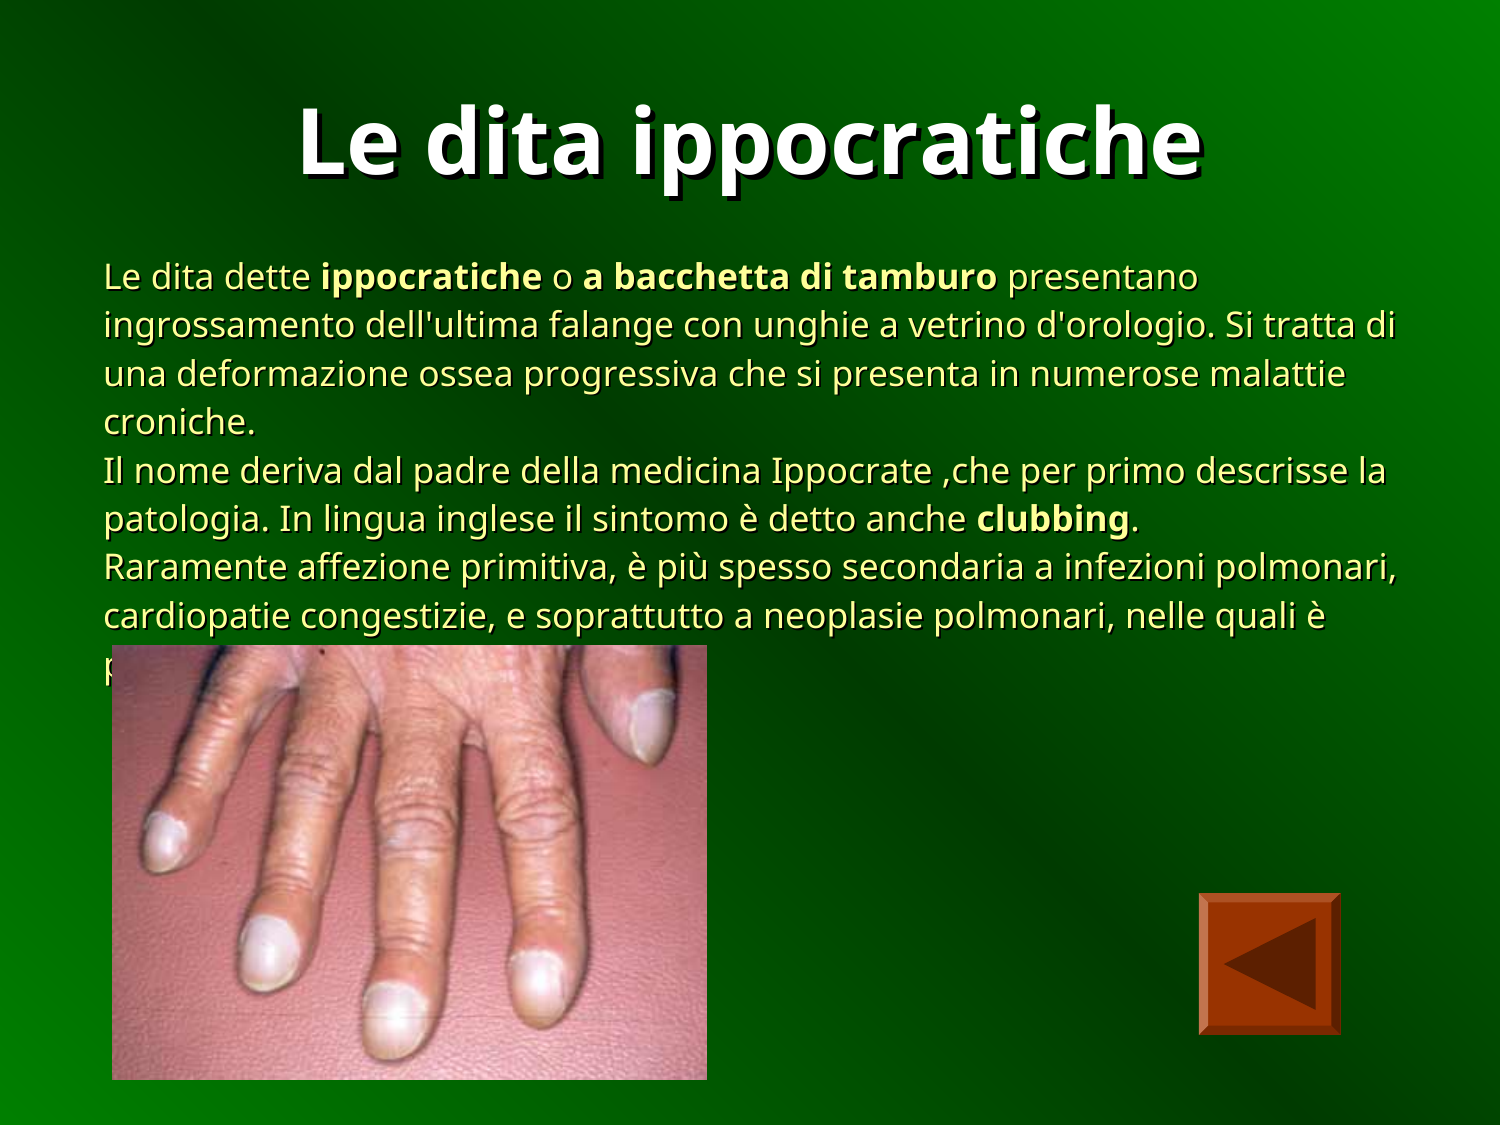

# Le dita ippocratiche
Le dita dette ippocratiche o a bacchetta di tamburo presentano ingrossamento dell'ultima falange con unghie a vetrino d'orologio. Si tratta di una deformazione ossea progressiva che si presenta in numerose malattie croniche.
Il nome deriva dal padre della medicina Ippocrate ,che per primo descrisse la patologia. In lingua inglese il sintomo è detto anche clubbing.
Raramente affezione primitiva, è più spesso secondaria a infezioni polmonari, cardiopatie congestizie, e soprattutto a neoplasie polmonari, nelle quali è presente nel 10% dei soggetti.